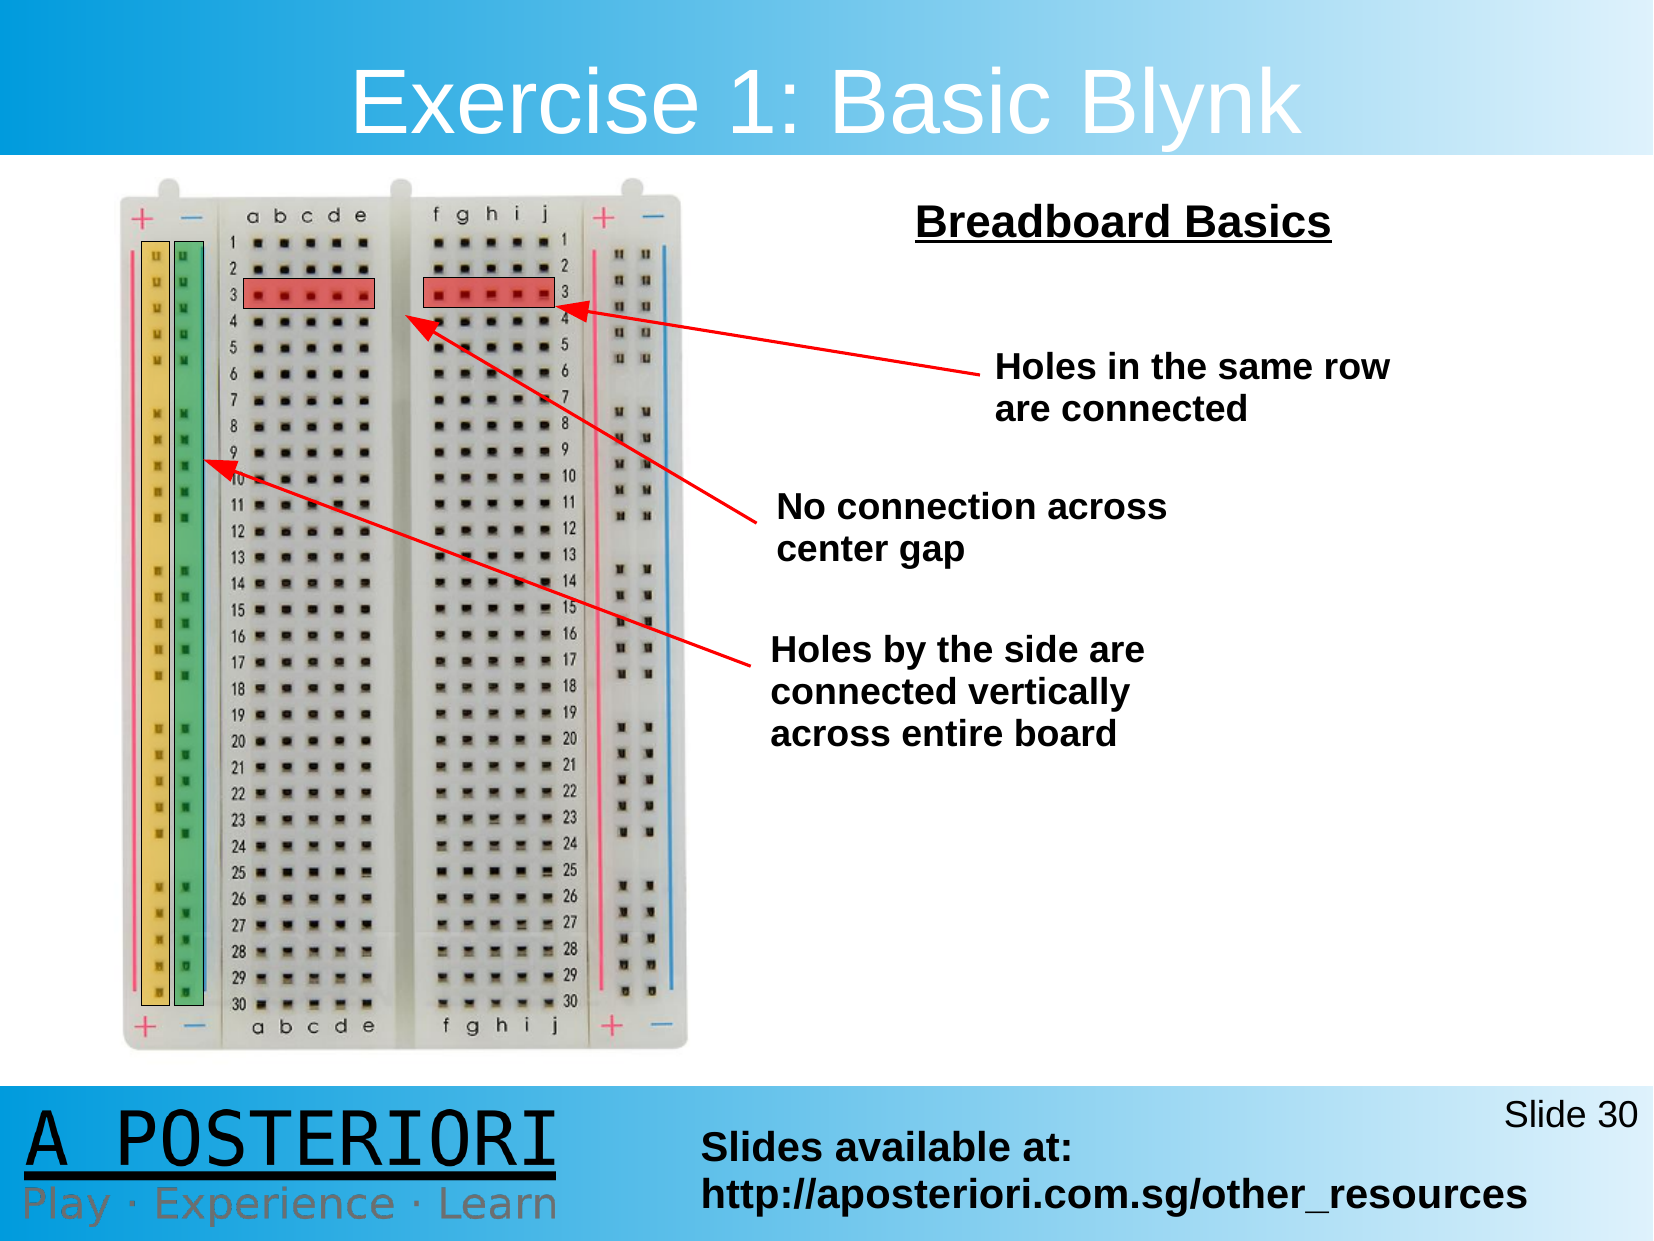

# Exercise 1: Basic Blynk
Breadboard Basics
Holes in the same row are connected
No connection across center gap
Holes by the side are connected vertically across entire board